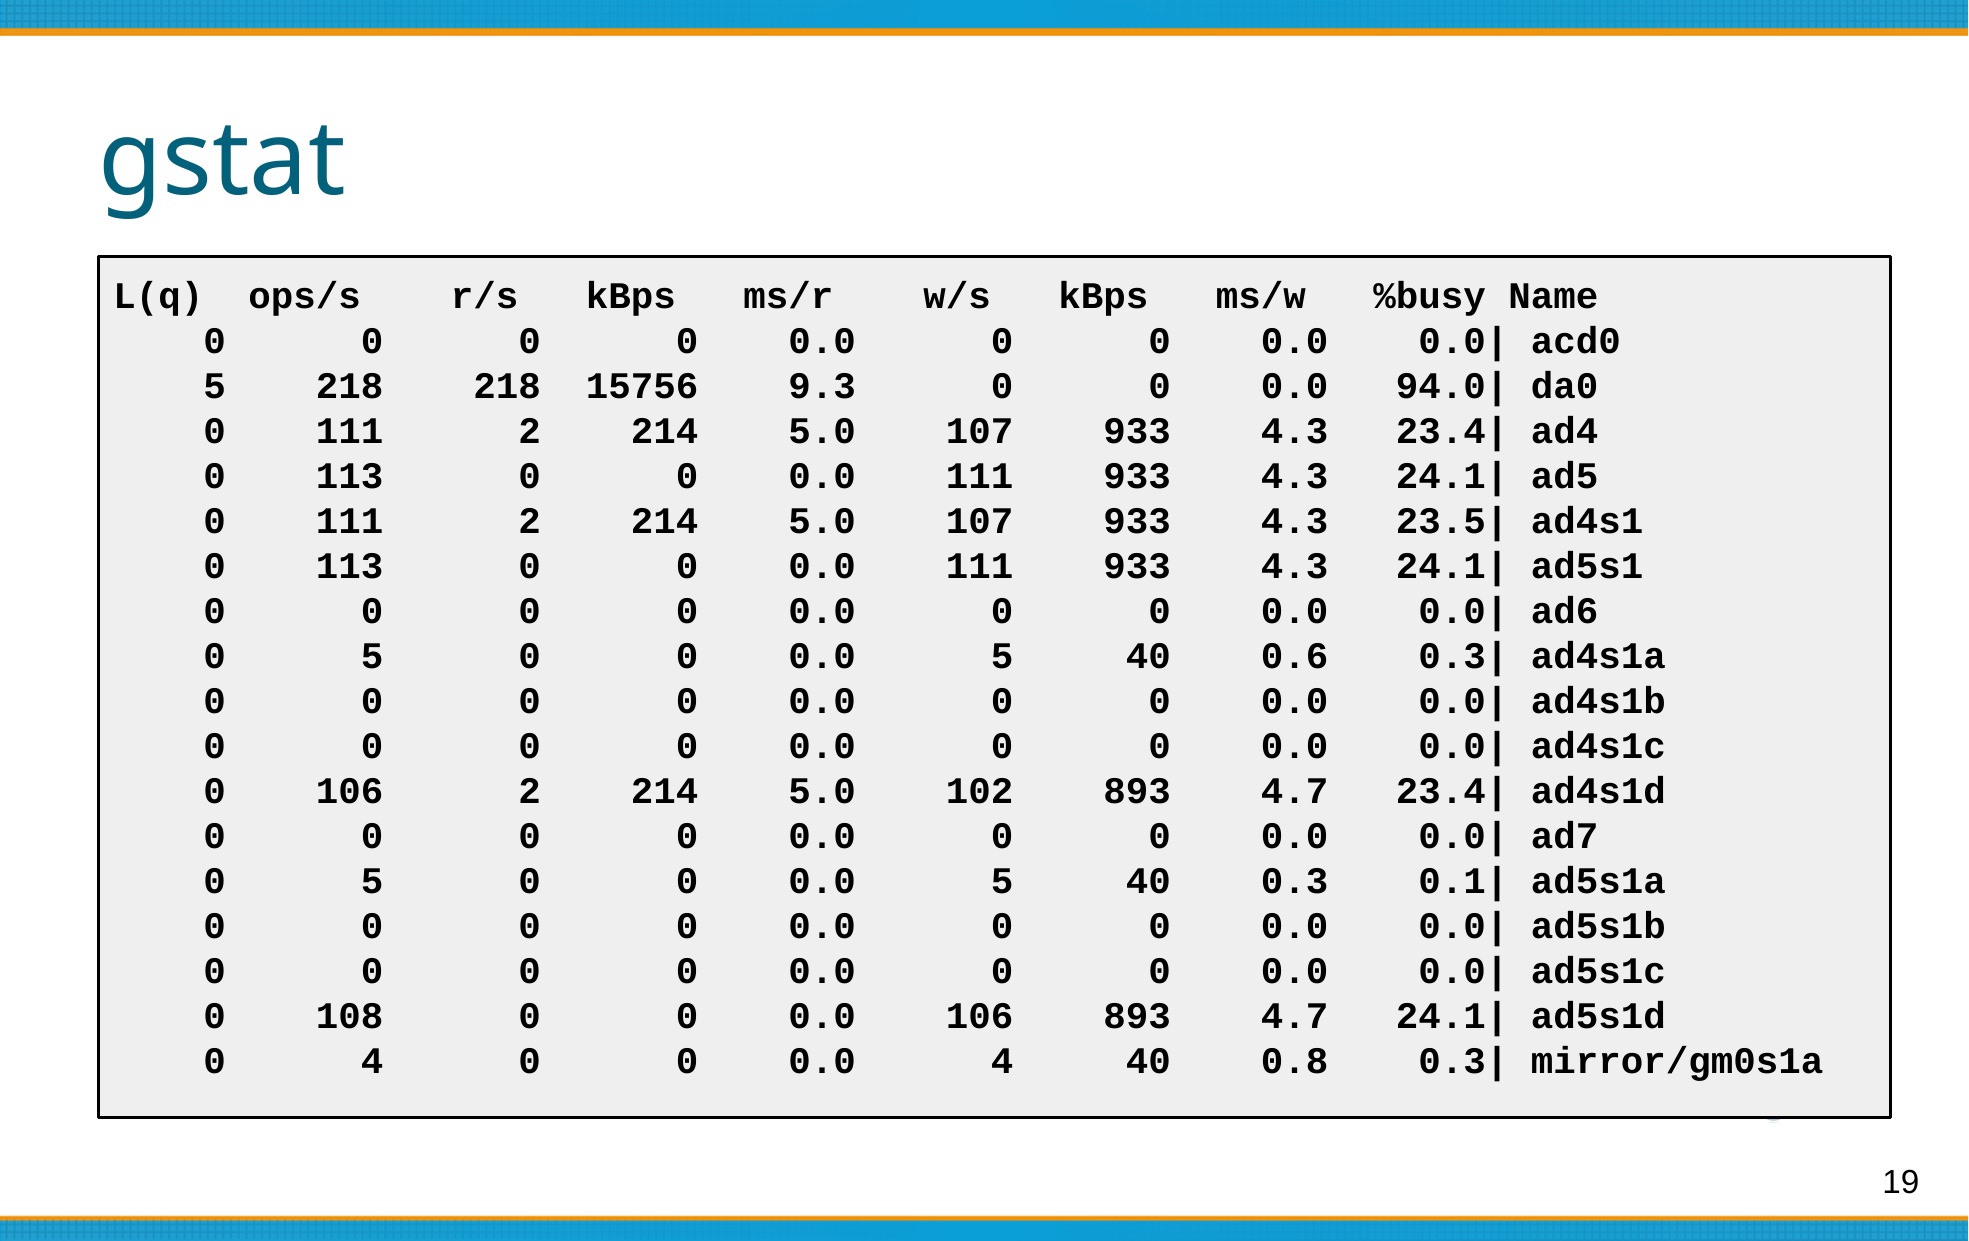

# gstat
L(q) ops/s r/s kBps ms/r w/s kBps ms/w %busy Name
 0 0 0 0 0.0 0 0 0.0 0.0| acd0
 5 218 218 15756 9.3 0 0 0.0 94.0| da0
 0 111 2 214 5.0 107 933 4.3 23.4| ad4
 0 113 0 0 0.0 111 933 4.3 24.1| ad5
 0 111 2 214 5.0 107 933 4.3 23.5| ad4s1
 0 113 0 0 0.0 111 933 4.3 24.1| ad5s1
 0 0 0 0 0.0 0 0 0.0 0.0| ad6
 0 5 0 0 0.0 5 40 0.6 0.3| ad4s1a
 0 0 0 0 0.0 0 0 0.0 0.0| ad4s1b
 0 0 0 0 0.0 0 0 0.0 0.0| ad4s1c
 0 106 2 214 5.0 102 893 4.7 23.4| ad4s1d
 0 0 0 0 0.0 0 0 0.0 0.0| ad7
 0 5 0 0 0.0 5 40 0.3 0.1| ad5s1a
 0 0 0 0 0.0 0 0 0.0 0.0| ad5s1b
 0 0 0 0 0.0 0 0 0.0 0.0| ad5s1c
 0 108 0 0 0.0 106 893 4.7 24.1| ad5s1d
 0 4 0 0 0.0 4 40 0.8 0.3| mirror/gm0s1a